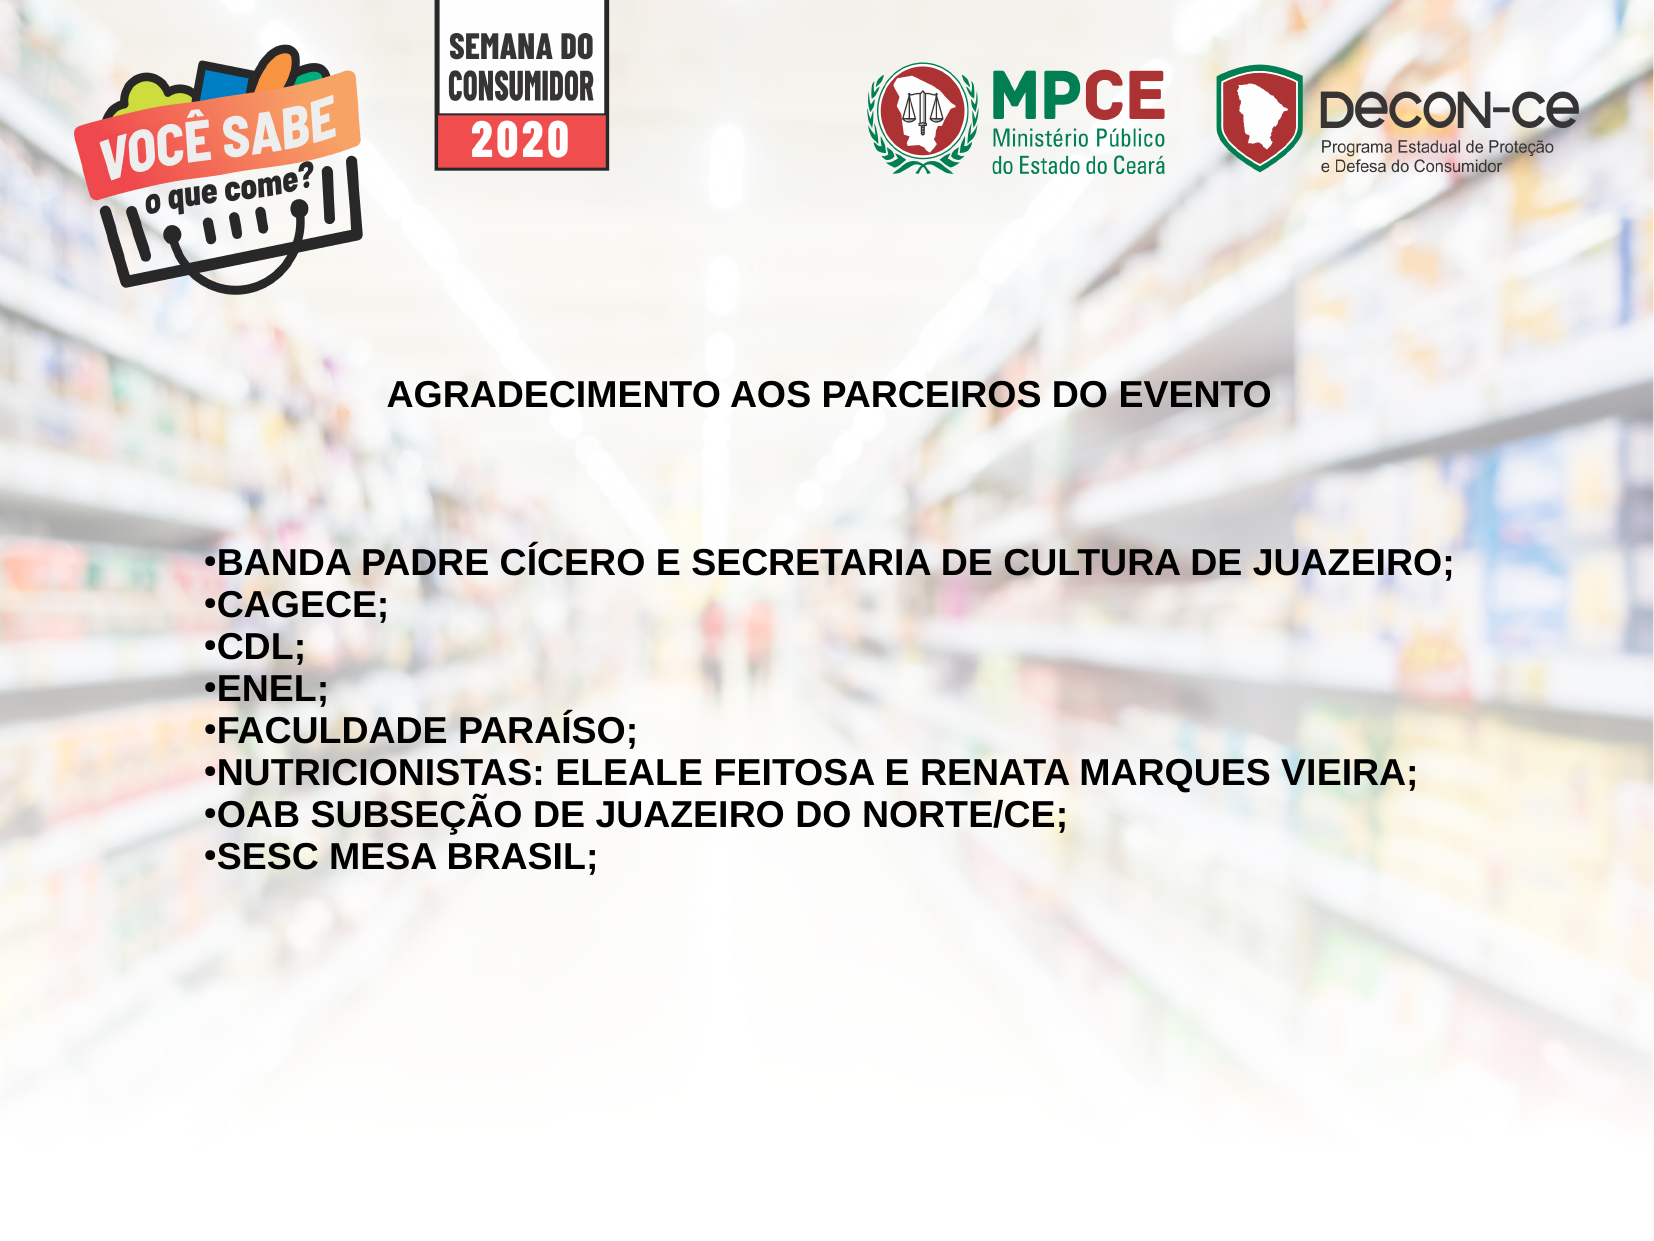

AGRADECIMENTO AOS PARCEIROS DO EVENTO
BANDA PADRE CÍCERO E SECRETARIA DE CULTURA DE JUAZEIRO;
CAGECE;
CDL;
ENEL;
FACULDADE PARAÍSO;
NUTRICIONISTAS: ELEALE FEITOSA E RENATA MARQUES VIEIRA;
OAB SUBSEÇÃO DE JUAZEIRO DO NORTE/CE;
SESC MESA BRASIL;